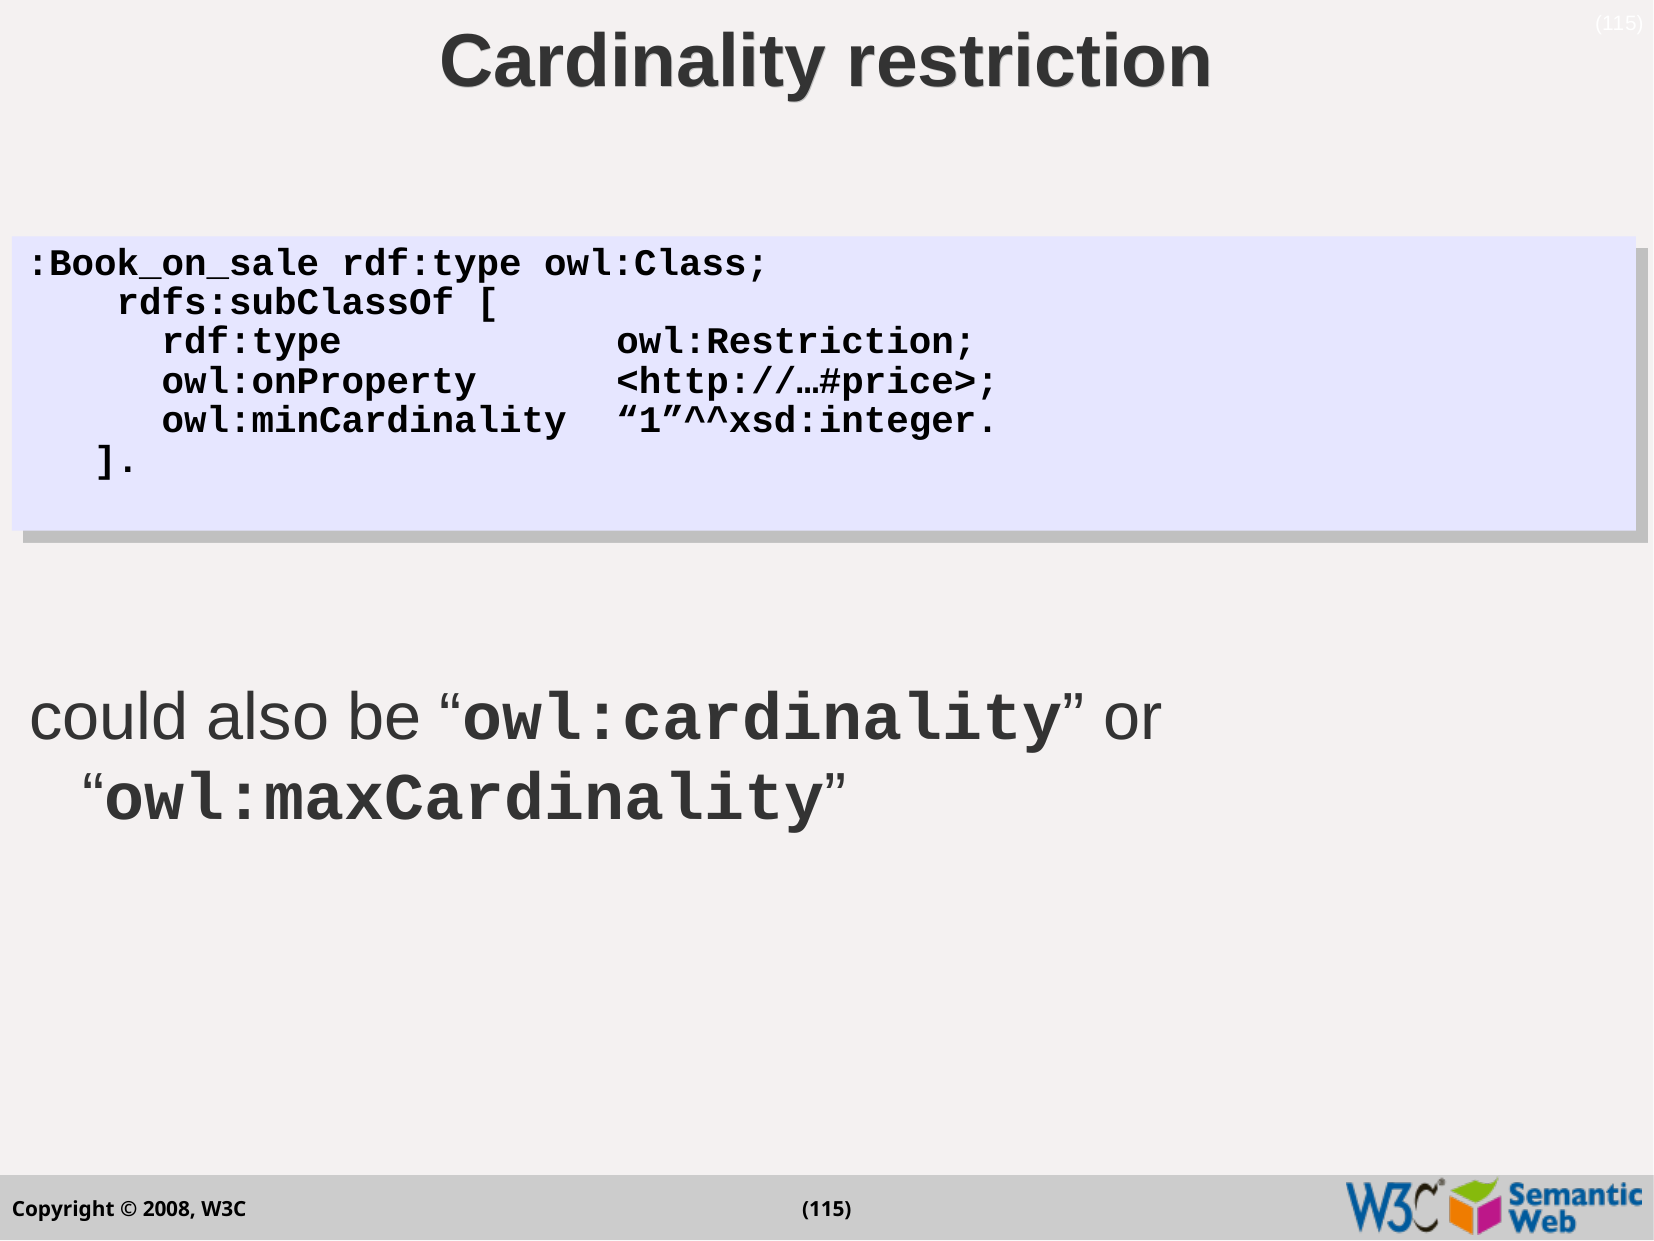

# Cardinality restriction
:Book_on_sale rdf:type owl:Class;
 rdfs:subClassOf [
 rdf:type 	owl:Restriction;
 owl:onProperty 	<http://…#price>;
 owl:minCardinality	“1”^^xsd:integer.
 ].
could also be “owl:cardinality” or “owl:maxCardinality”